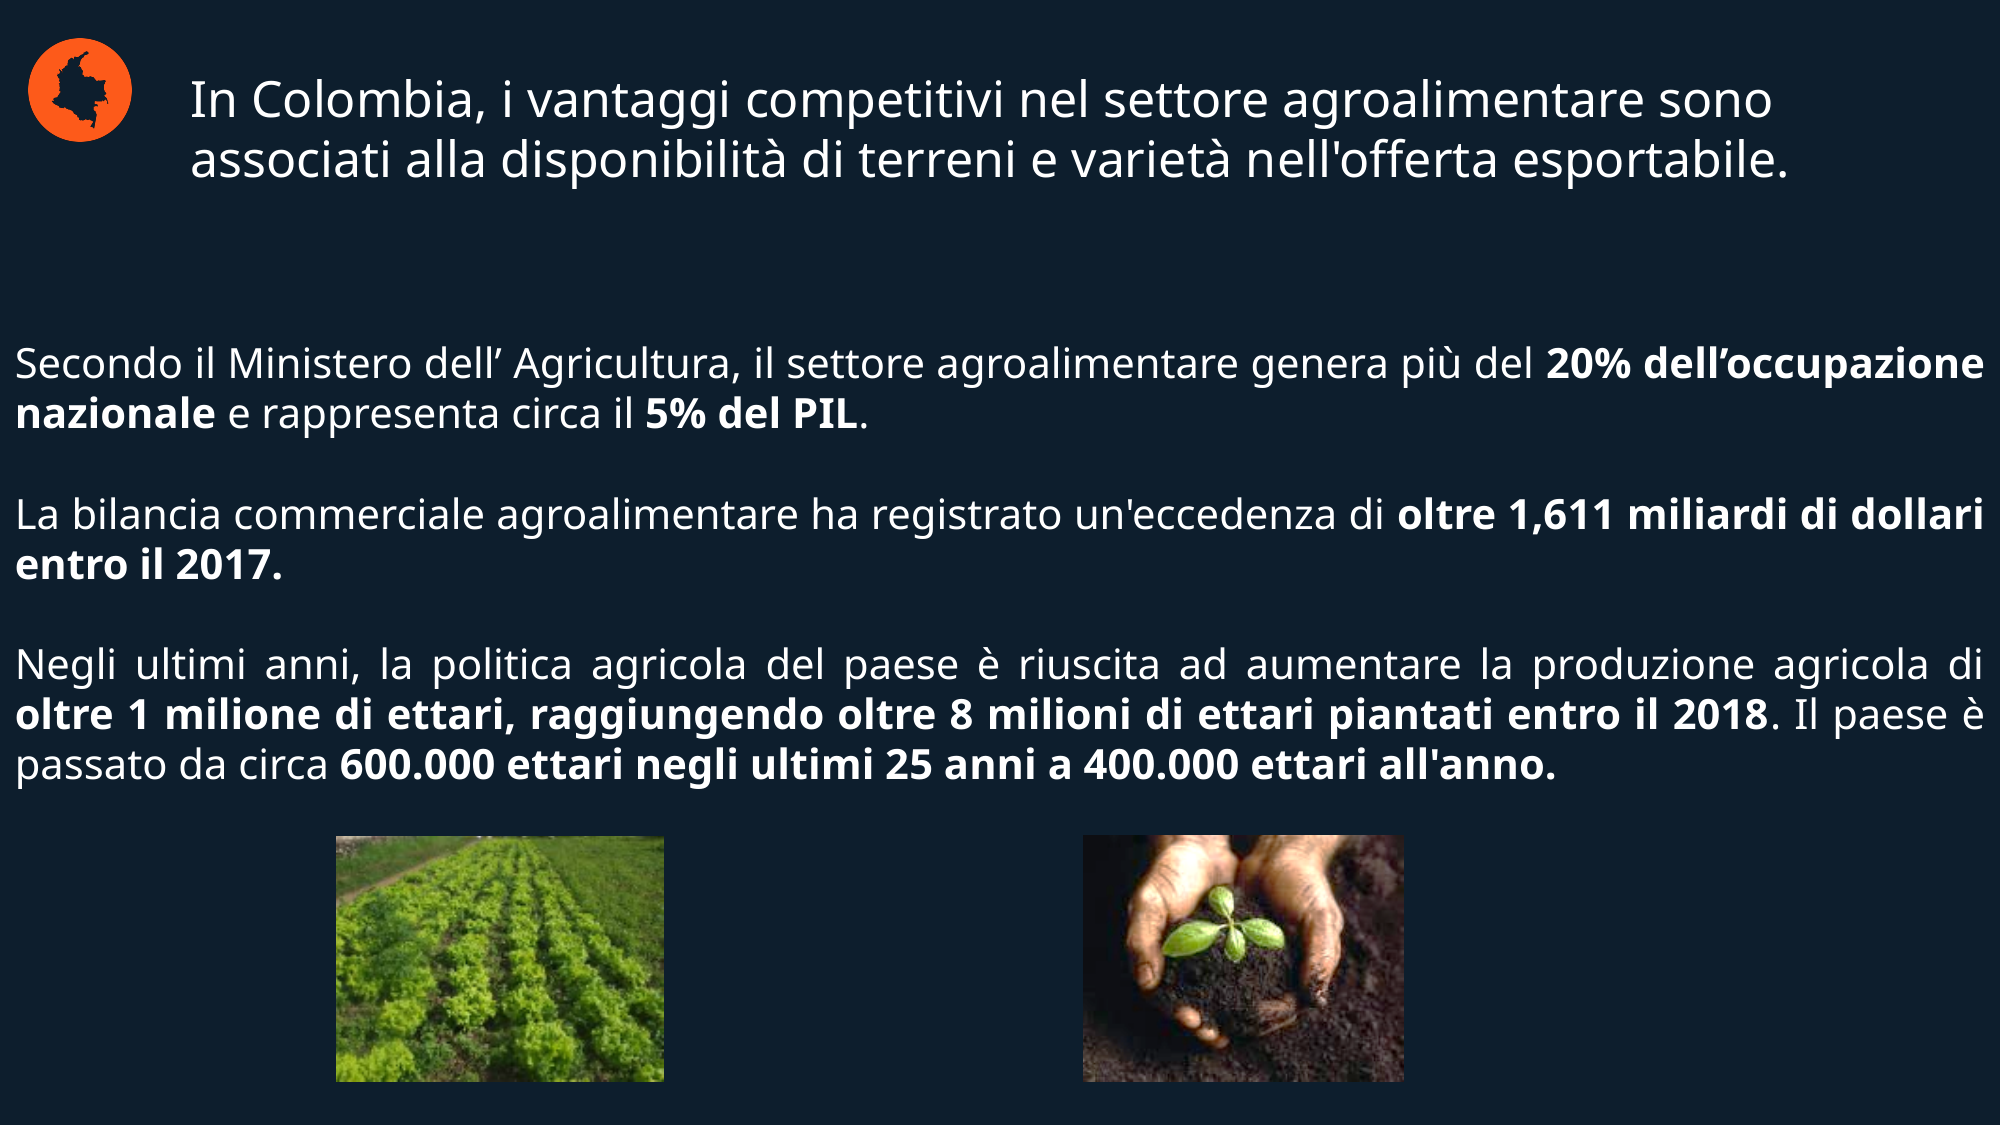

Secondo il Ministero dell’ Agricultura, il settore agroalimentare genera più del 20% dell’occupazione nazionale e rappresenta circa il 5% del PIL.
La bilancia commerciale agroalimentare ha registrato un'eccedenza di oltre 1,611 miliardi di dollari entro il 2017.
Negli ultimi anni, la politica agricola del paese è riuscita ad aumentare la produzione agricola di oltre 1 milione di ettari, raggiungendo oltre 8 milioni di ettari piantati entro il 2018. Il paese è passato da circa 600.000 ettari negli ultimi 25 anni a 400.000 ettari all'anno.
In Colombia, i vantaggi competitivi nel settore agroalimentare sono associati alla disponibilità di terreni e varietà nell'offerta esportabile.